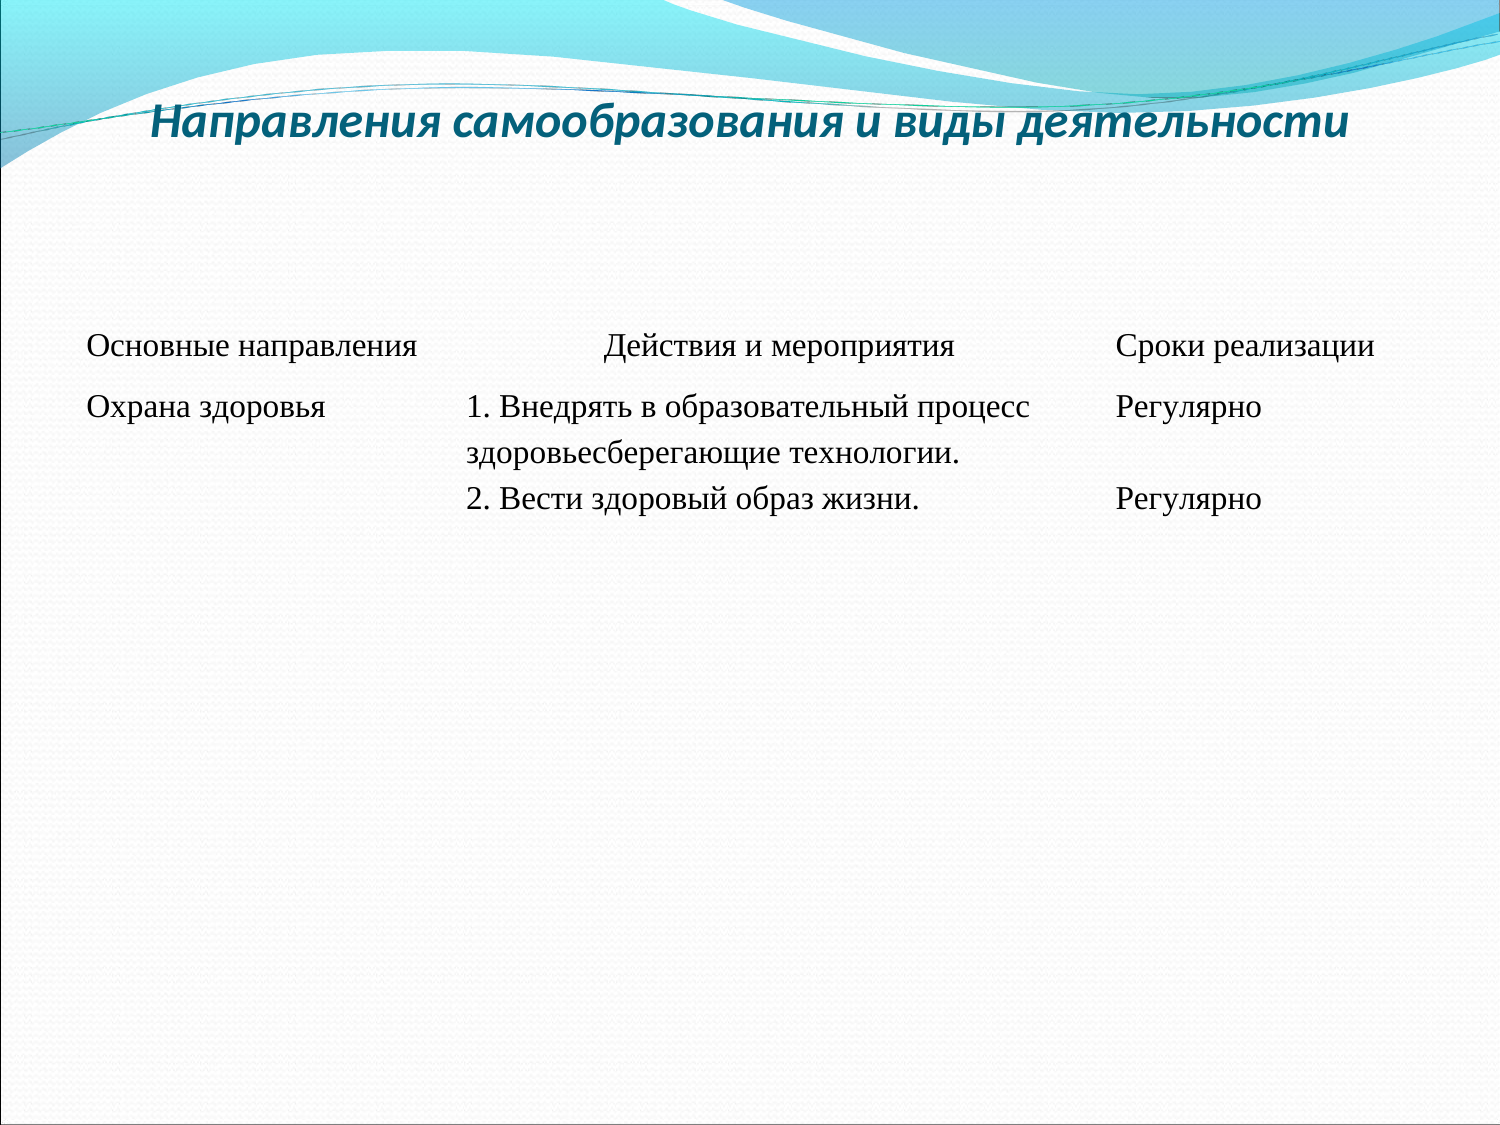

# Направления самообразования и виды деятельности
| Основные направления | Действия и мероприятия | Сроки реализации |
| --- | --- | --- |
| Охрана здоровья | 1. Внедрять в образовательный процесс здоровьесберегающие технологии. 2. Вести здоровый образ жизни. | Регулярно Регулярно |